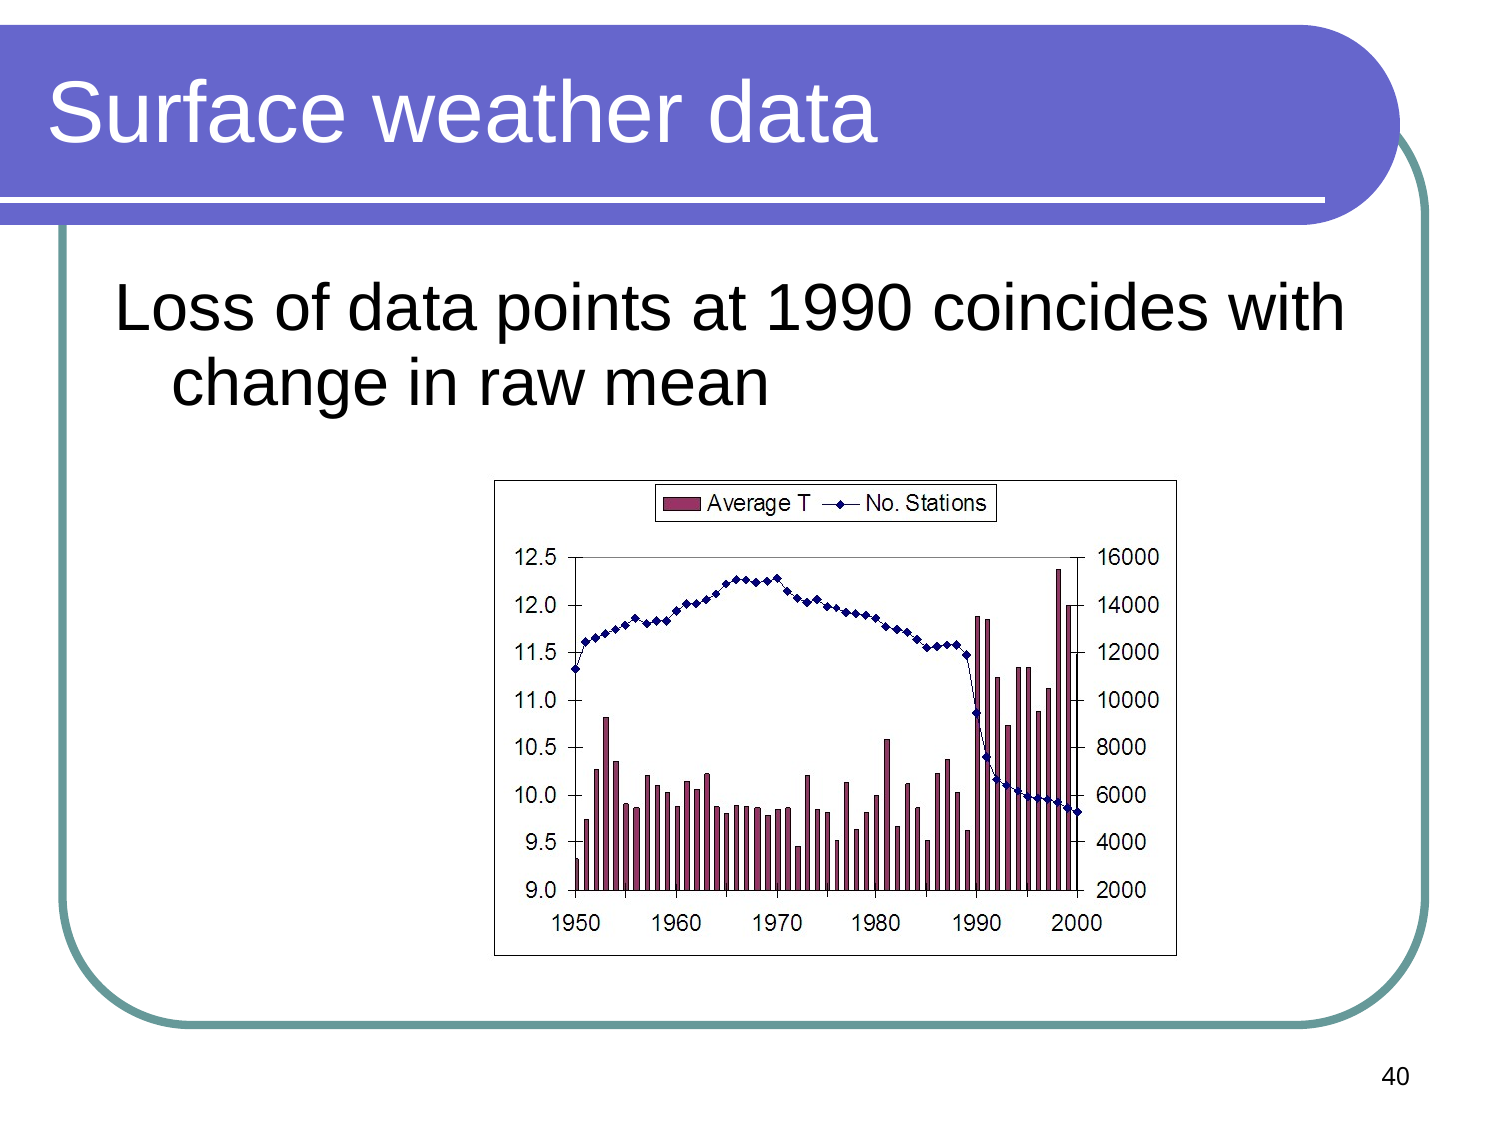

# Surface weather data
Loss of data points at 1990 coincides with change in raw mean
40